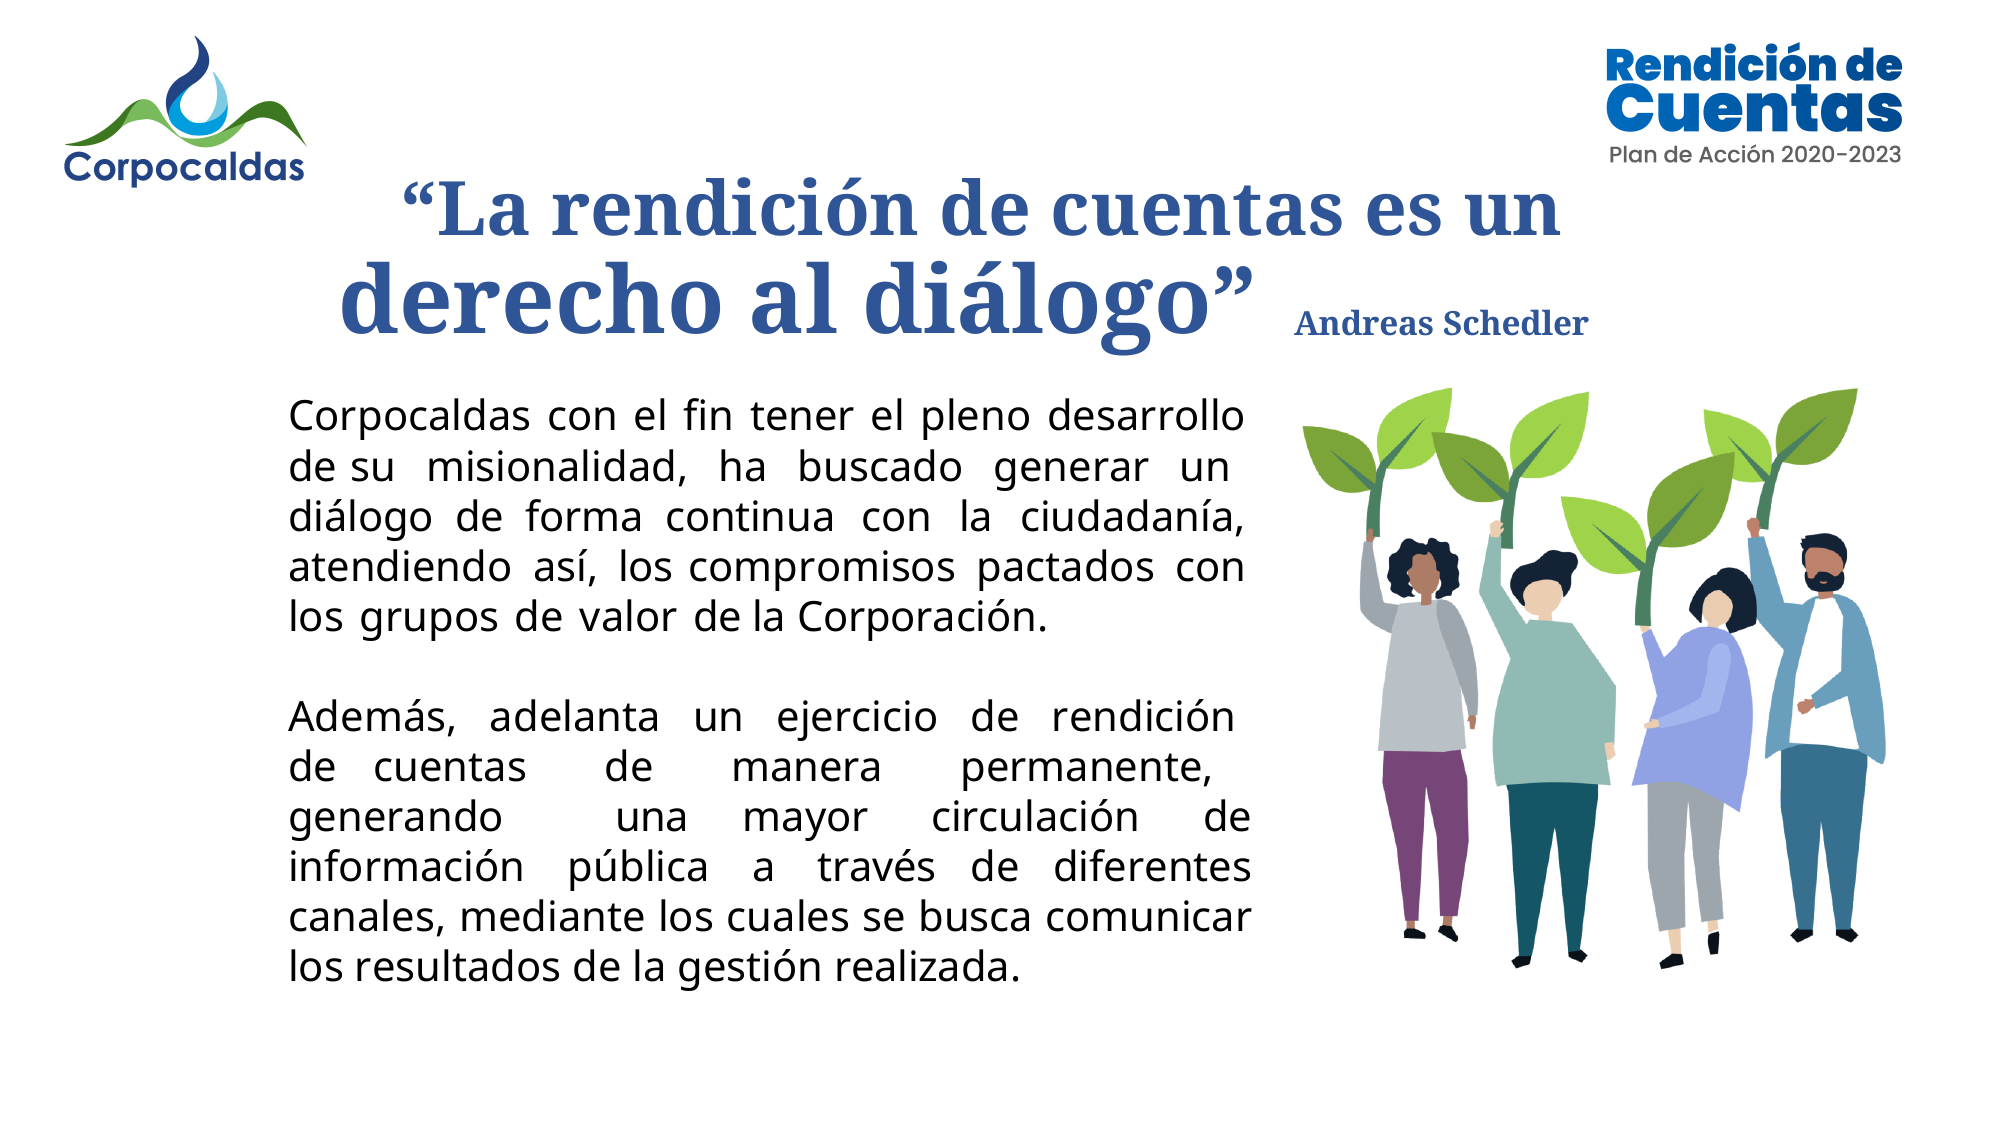

# “La rendición de cuentas es un
derecho al diálogo”
Corpocaldas con el fin tener el pleno desarrollo de su misionalidad, ha buscado generar un diálogo de forma continua con la ciudadanía, atendiendo así, los compromisos pactados con los grupos de valor de la Corporación.
Andreas Schedler
Además, adelanta un ejercicio de rendición de cuentas de manera permanente, generando una mayor circulación de información pública a través de diferentes canales, mediante los cuales se busca comunicar los resultados de la gestión realizada.